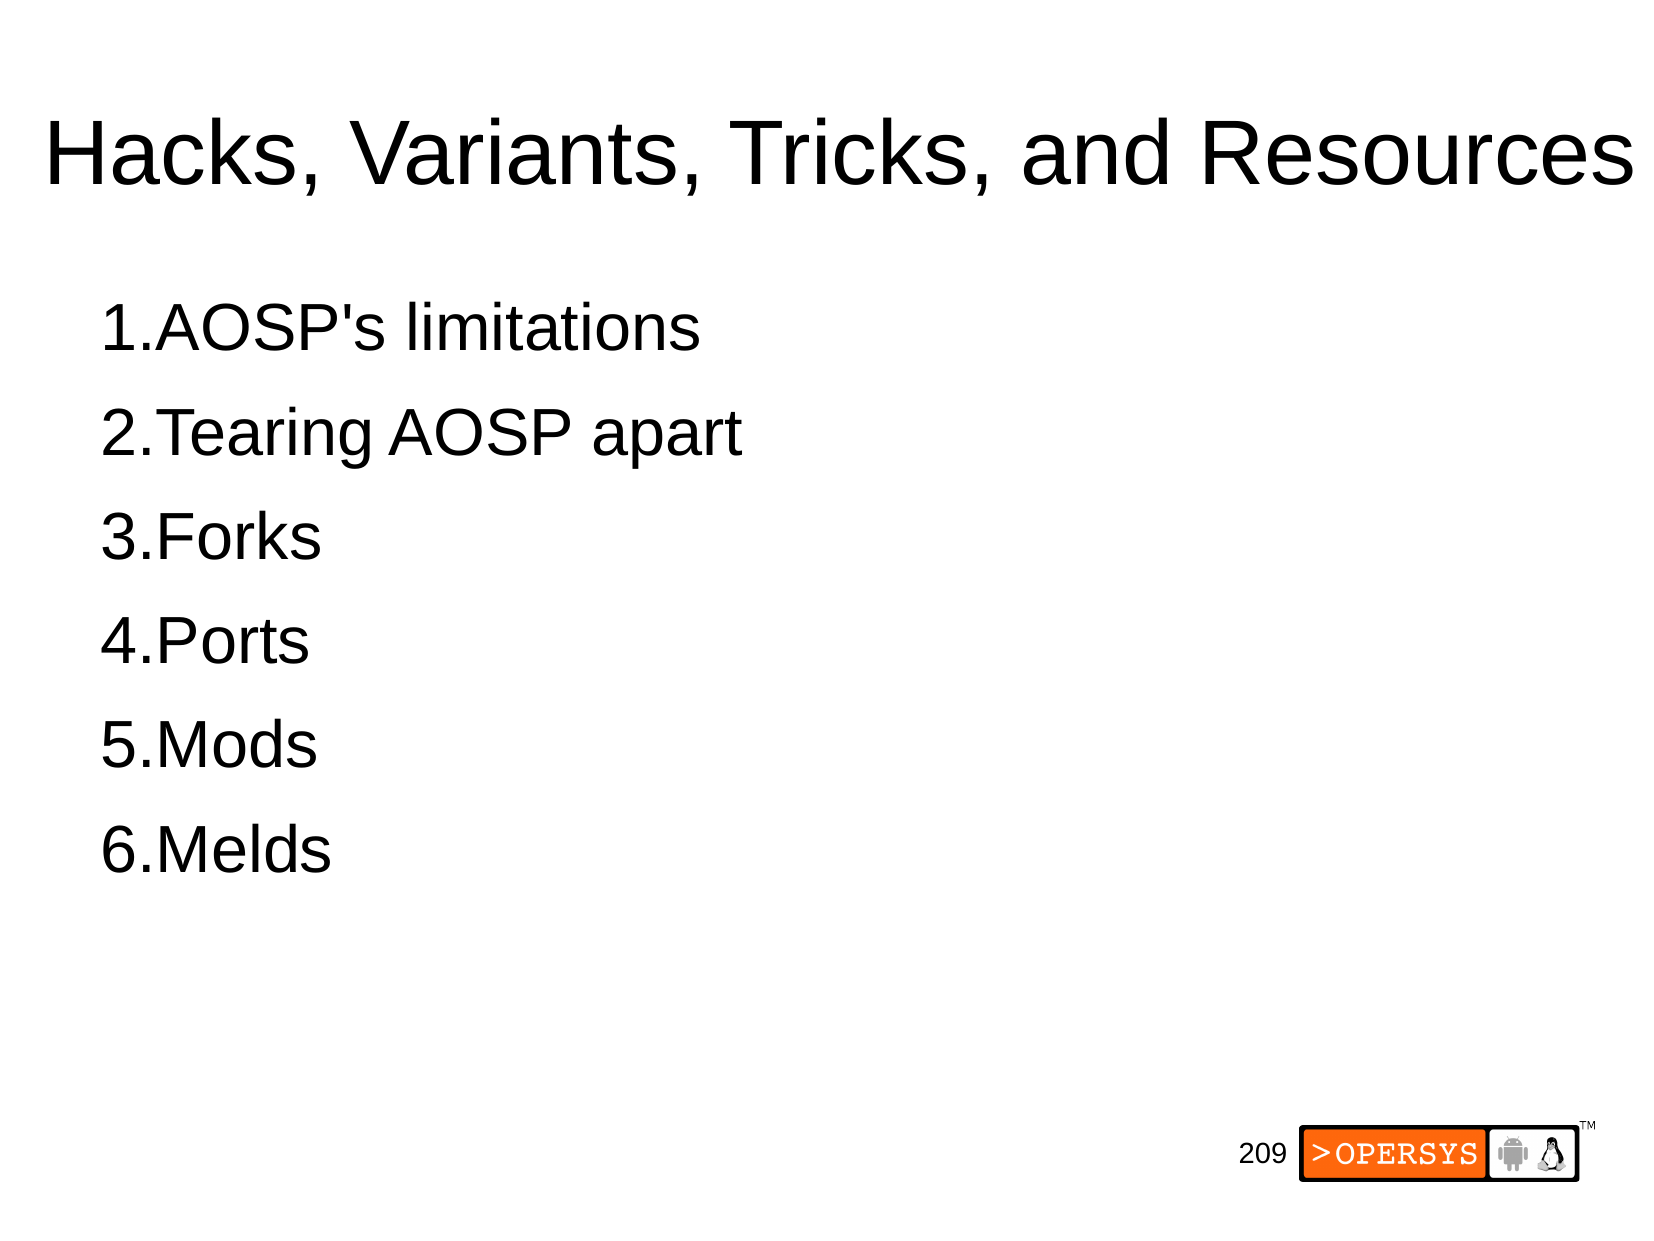

# Hacks, Variants, Tricks, and Resources
AOSP's limitations
Tearing AOSP apart
Forks
Ports
Mods
Melds